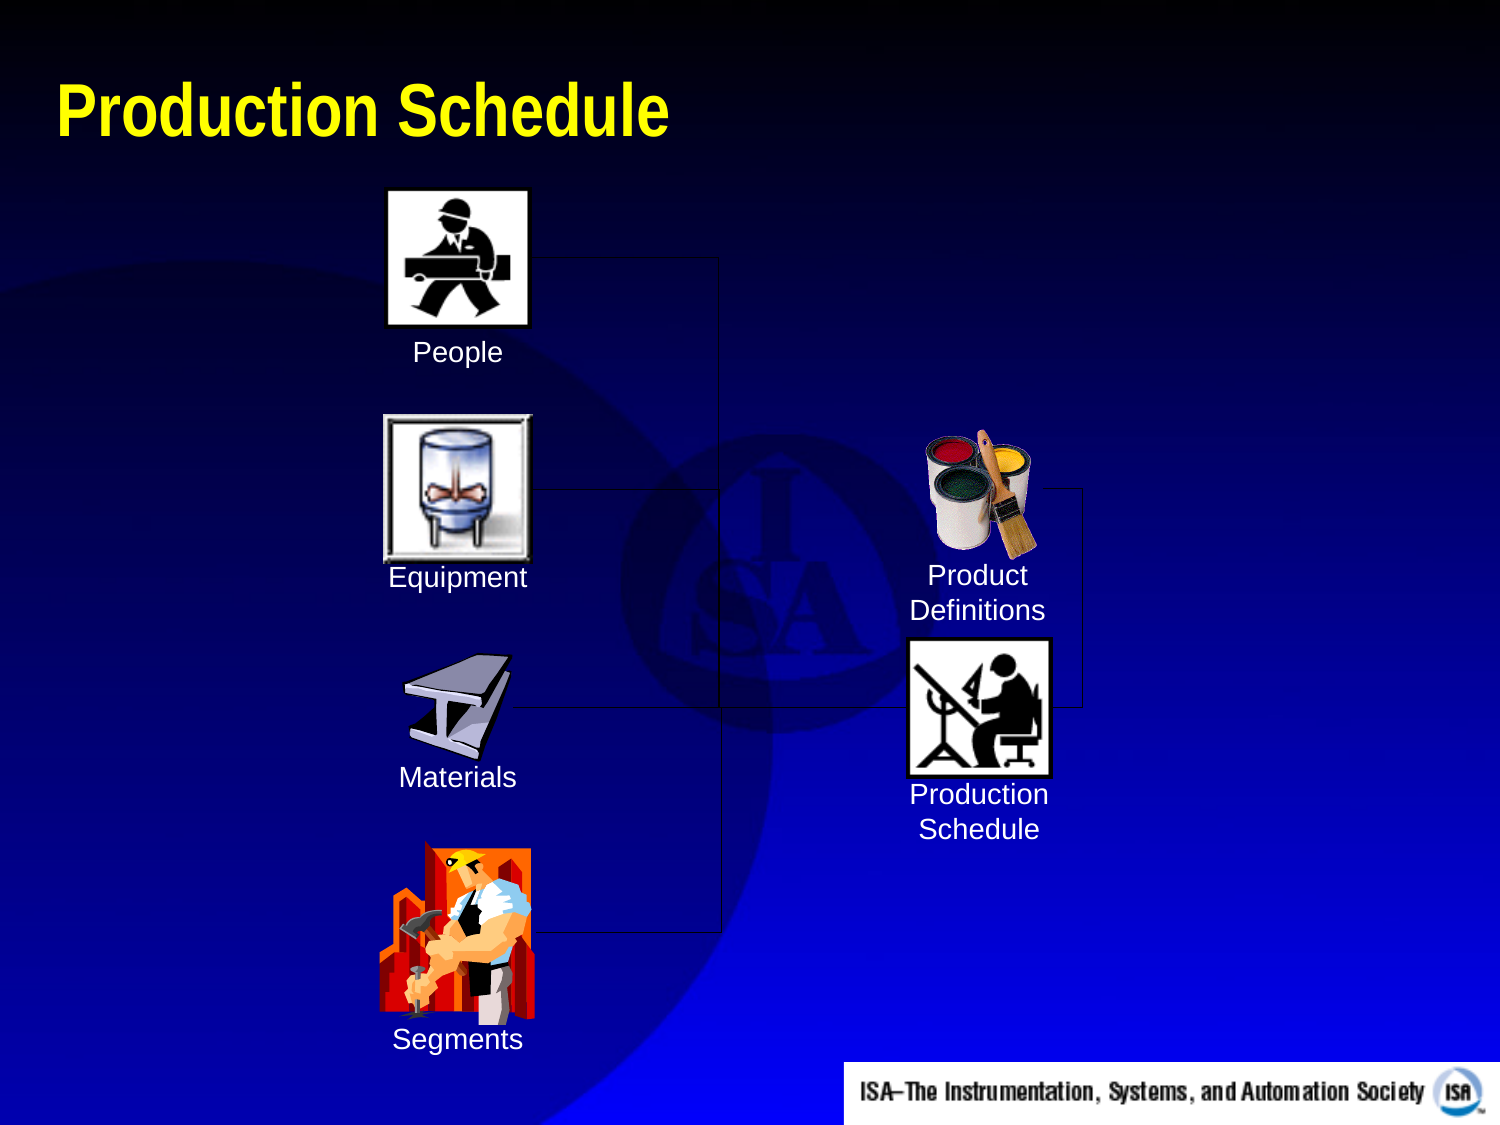

# Production Schedule
People
Equipment
Materials
Production
Schedule
Product
Definitions
Segments